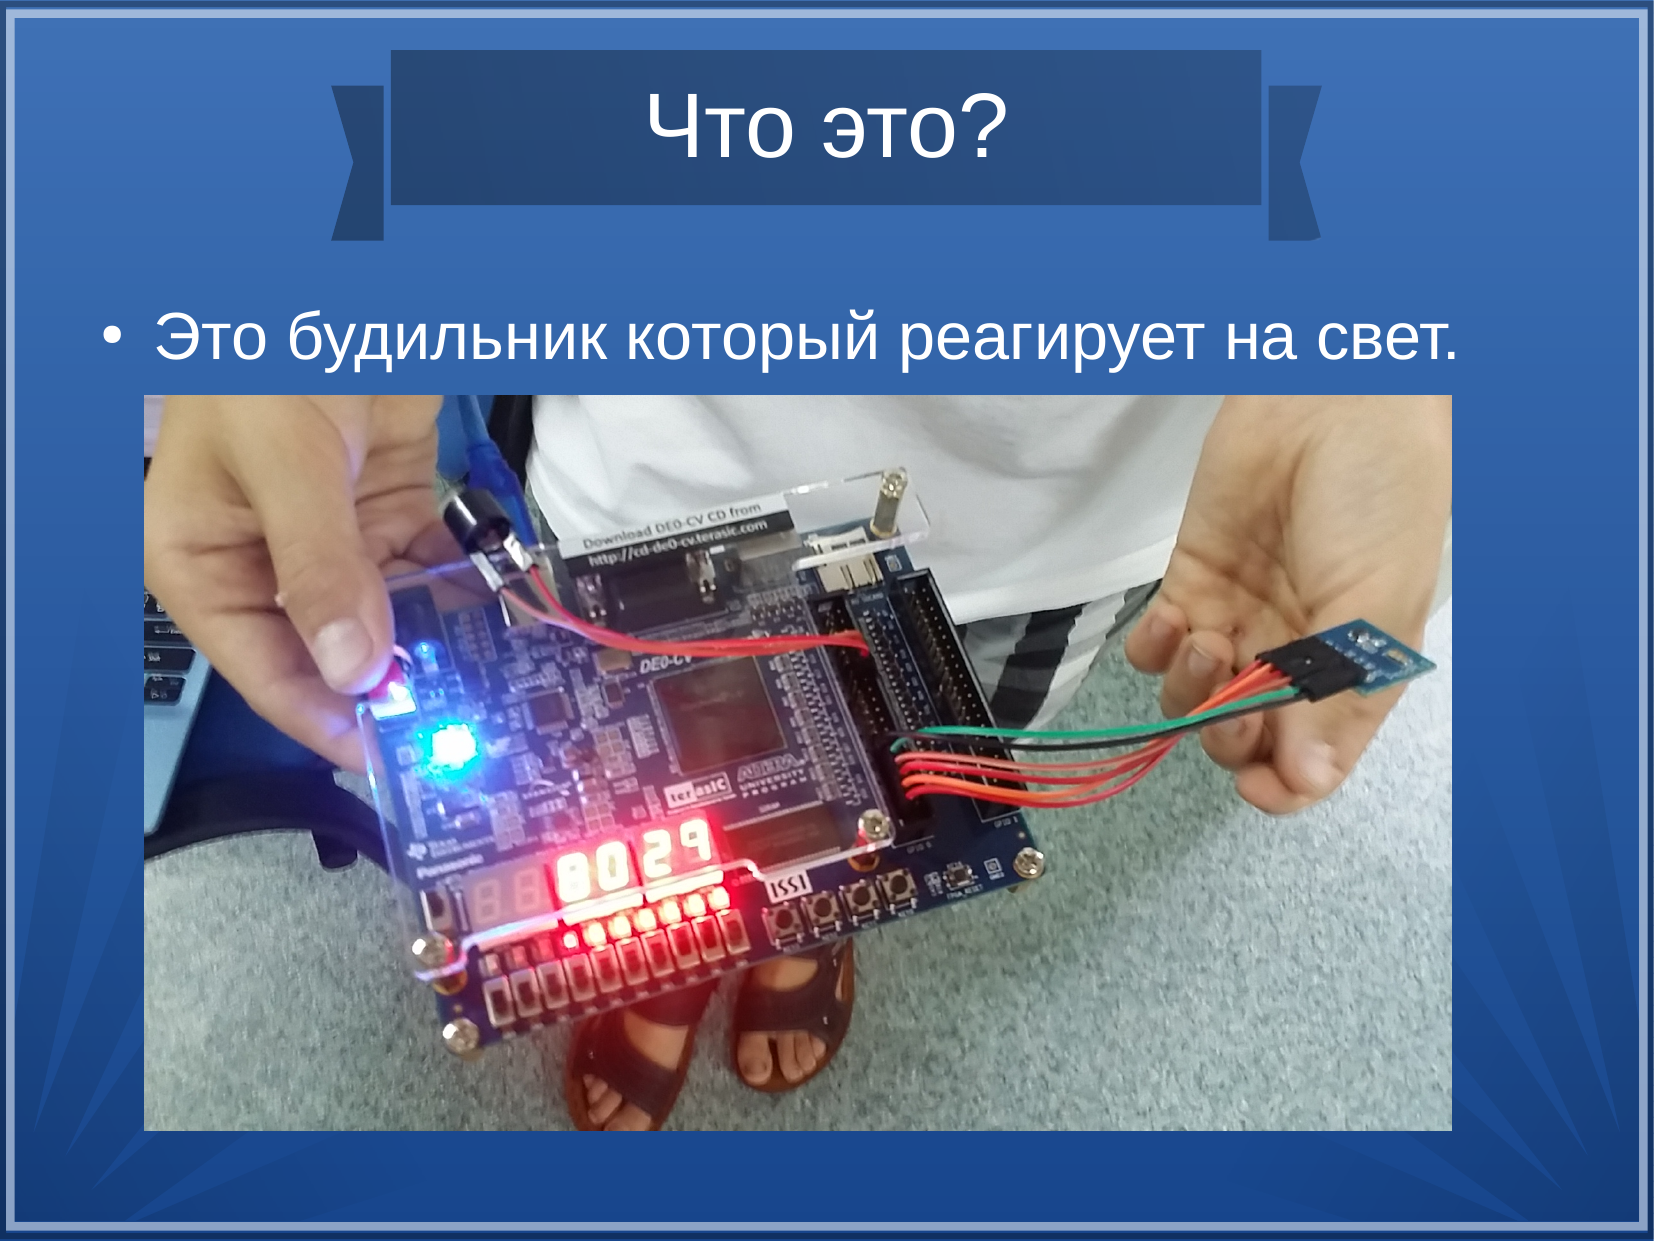

# Что это?
Это будильник который реагирует на свет.